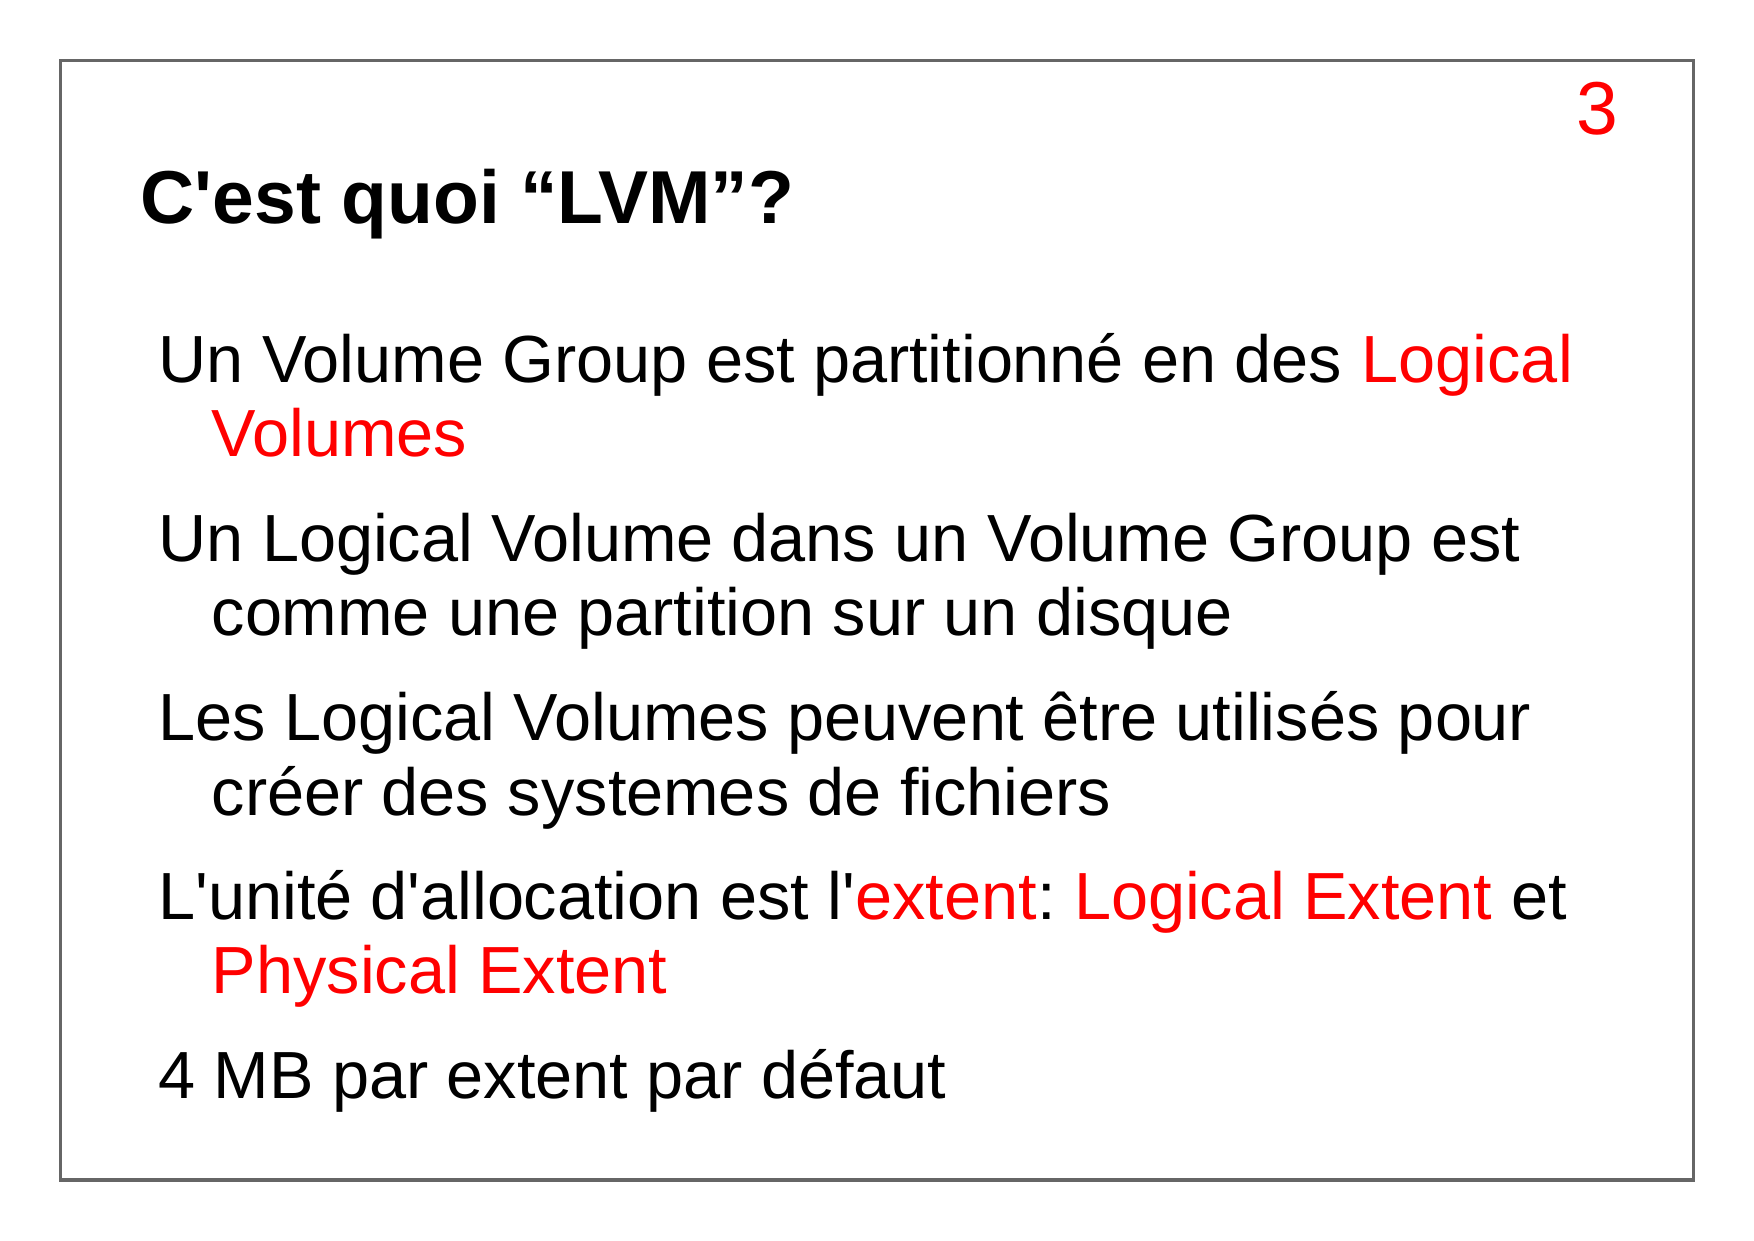

# C'est quoi “LVM”?
Un Volume Group est partitionné en des Logical Volumes
Un Logical Volume dans un Volume Group est comme une partition sur un disque
Les Logical Volumes peuvent être utilisés pour créer des systemes de fichiers
L'unité d'allocation est l'extent: Logical Extent et Physical Extent
4 MB par extent par défaut